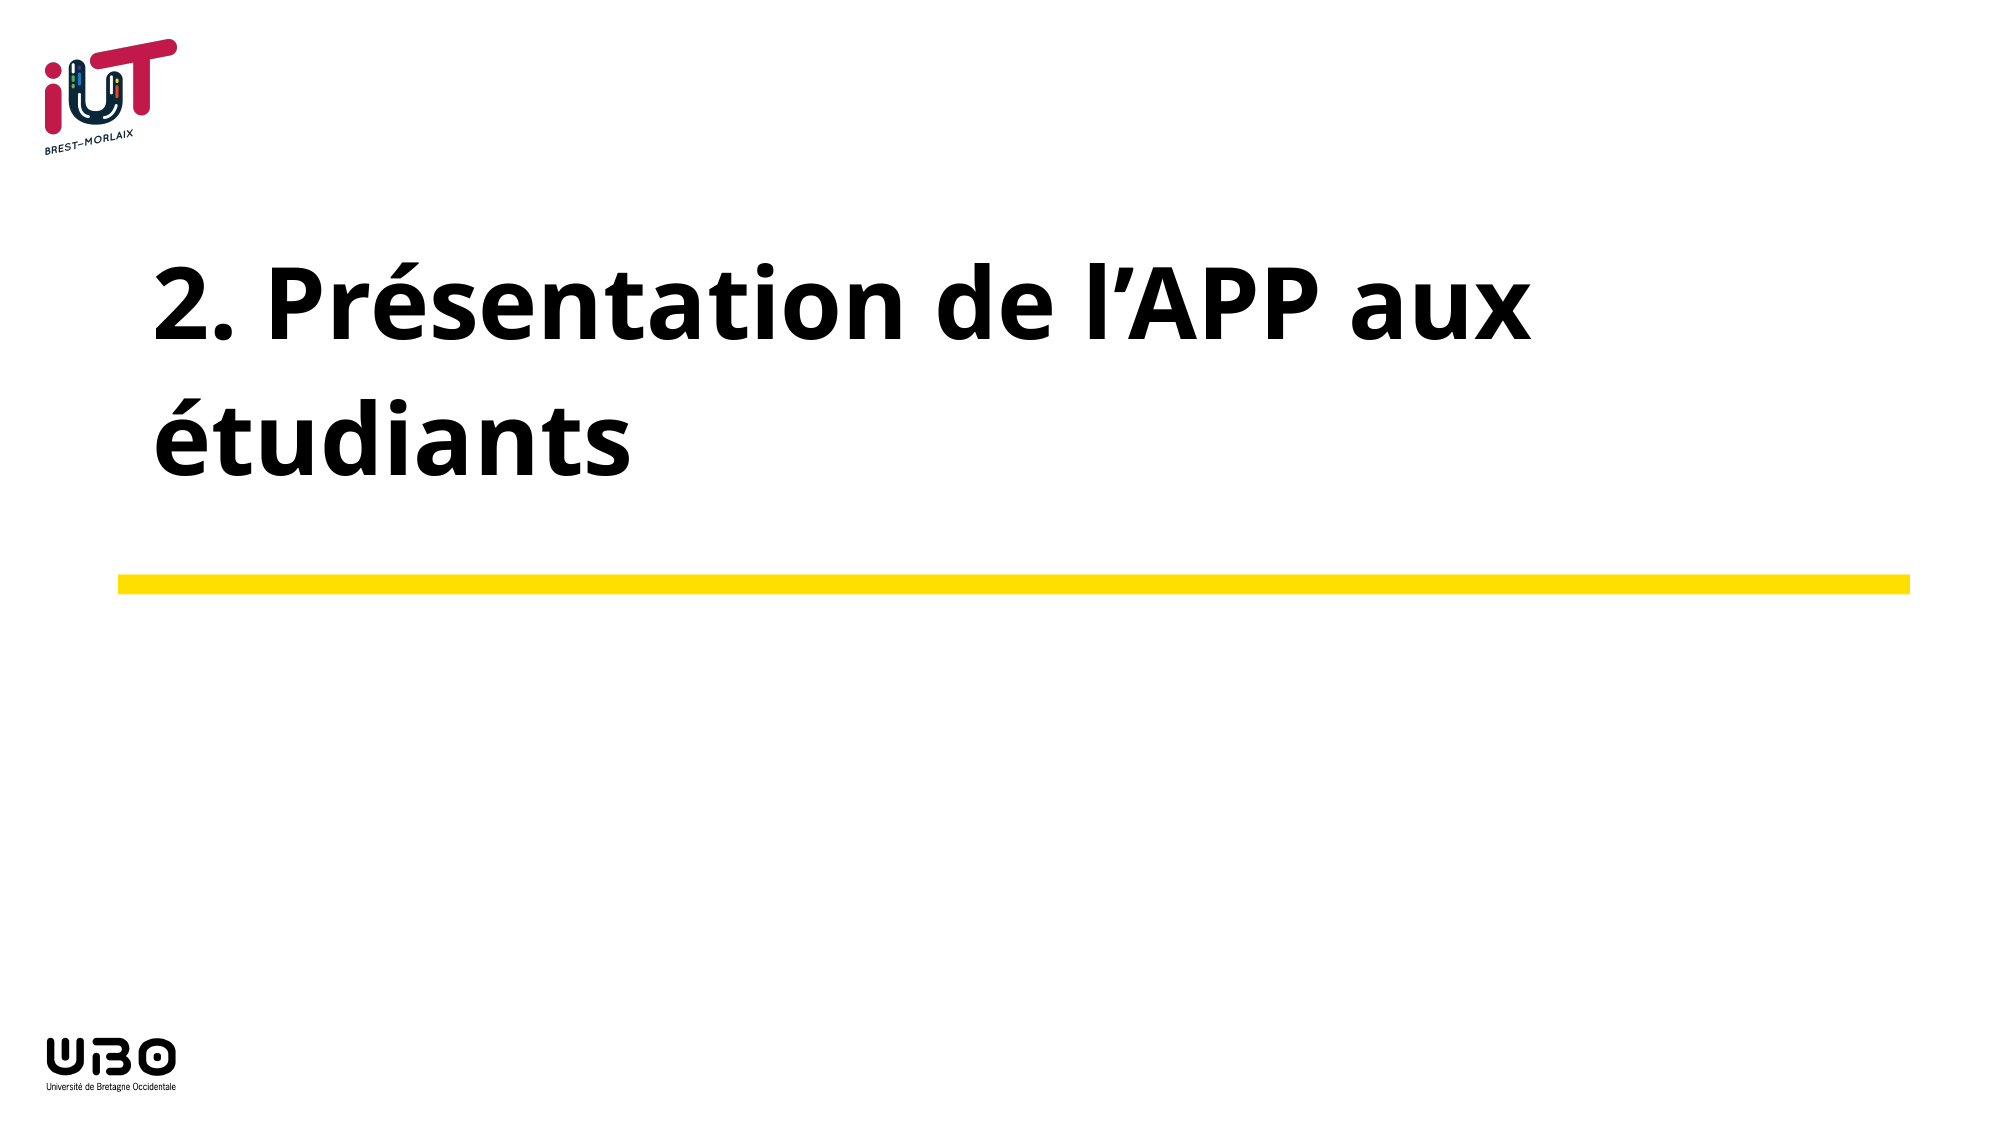

2. Présentation de l’APP aux étudiants
#